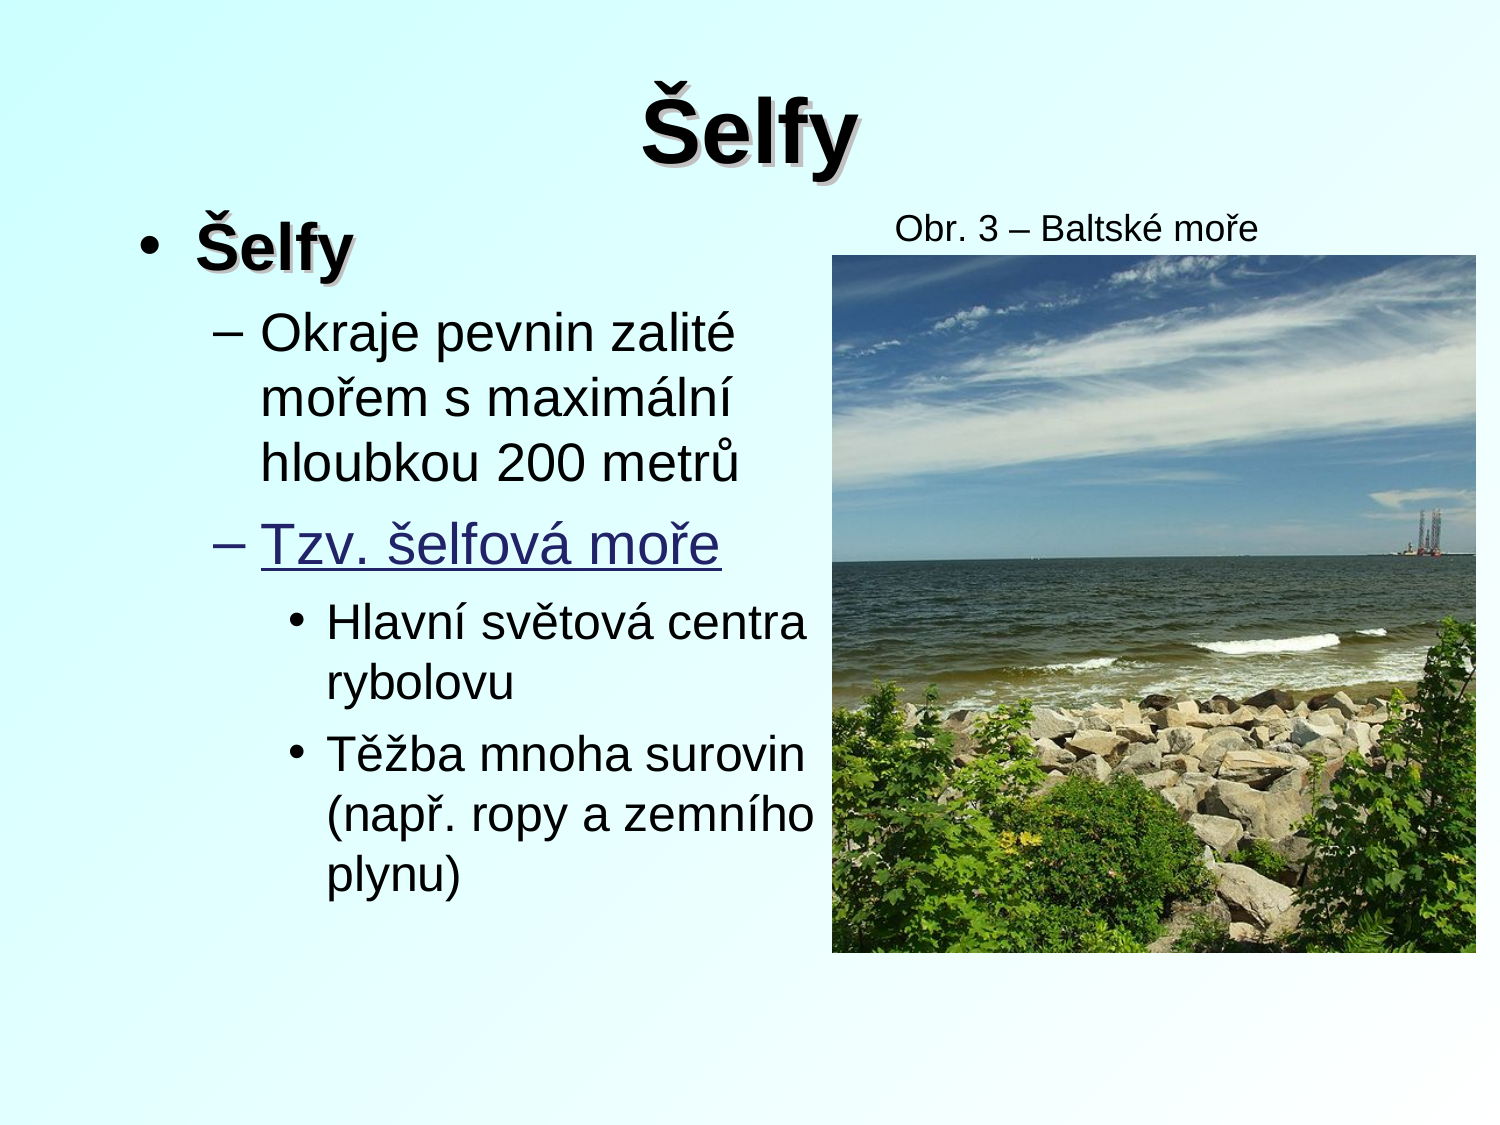

# Šelfy
Šelfy
Okraje pevnin zalité mořem s maximální hloubkou 200 metrů
Tzv. šelfová moře
Hlavní světová centra rybolovu
Těžba mnoha surovin (např. ropy a zemního plynu)
Obr. 3 – Baltské moře